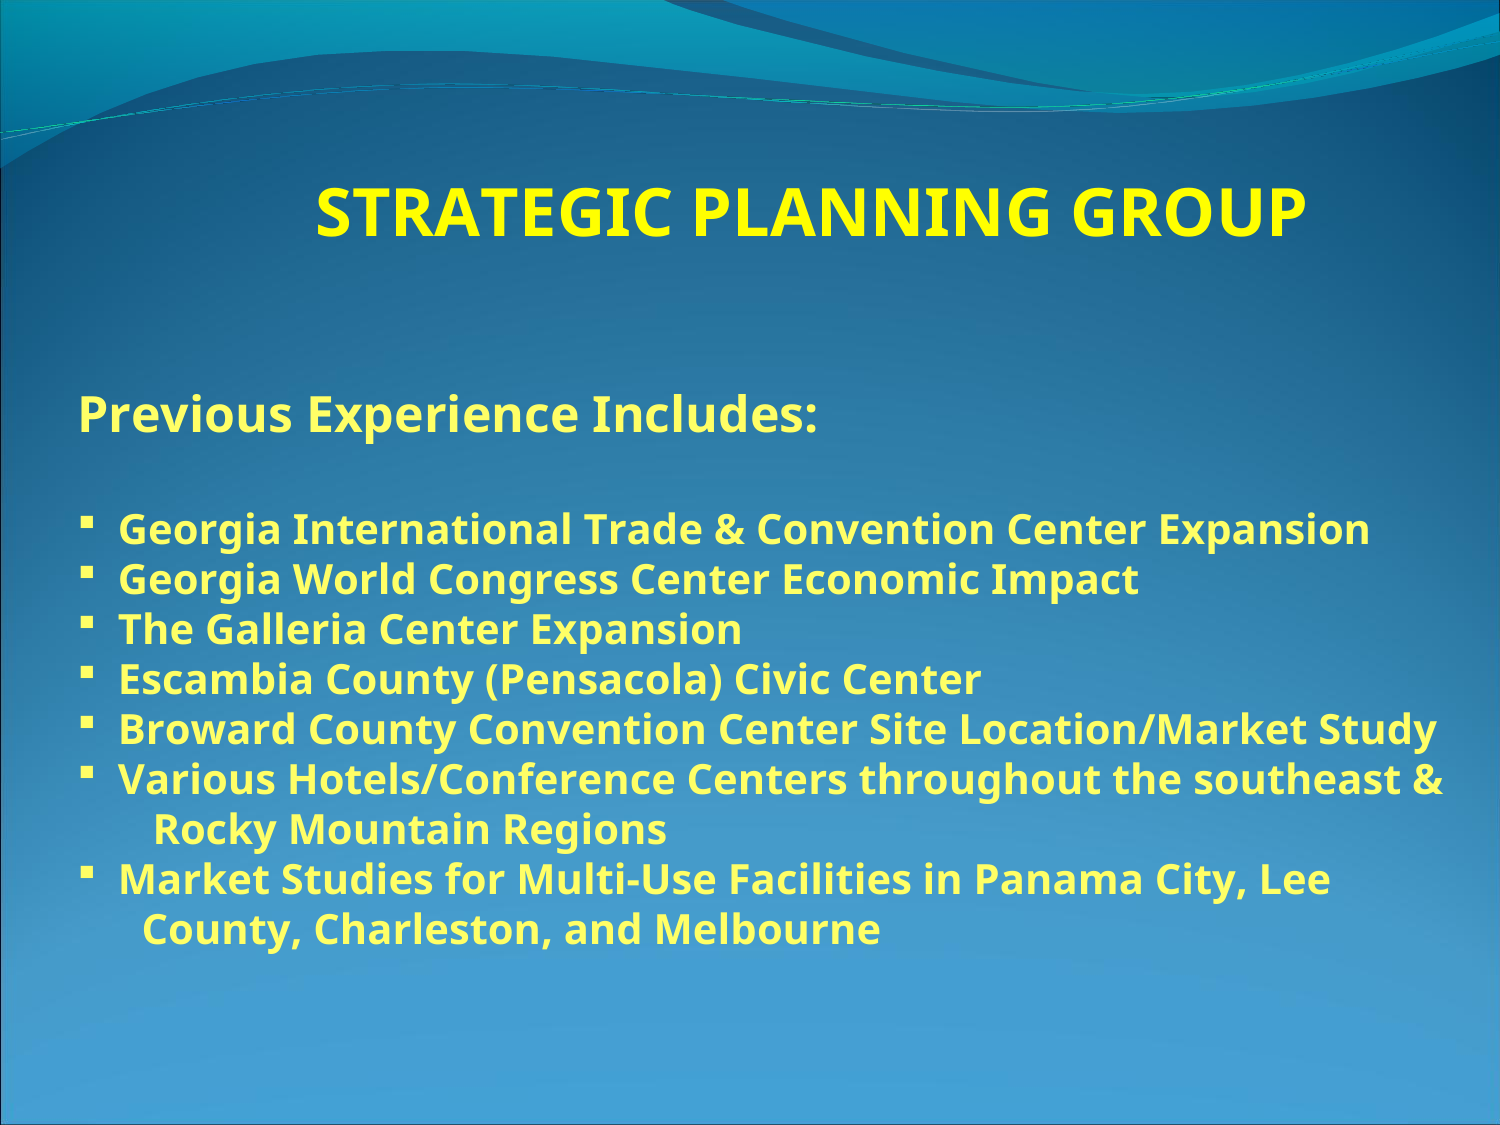

STRATEGIC PLANNING GROUP
Previous Experience Includes:
 Georgia International Trade & Convention Center Expansion
 Georgia World Congress Center Economic Impact
 The Galleria Center Expansion
 Escambia County (Pensacola) Civic Center
 Broward County Convention Center Site Location/Market Study
 Various Hotels/Conference Centers throughout the southeast &
 Rocky Mountain Regions
 Market Studies for Multi-Use Facilities in Panama City, Lee
 County, Charleston, and Melbourne